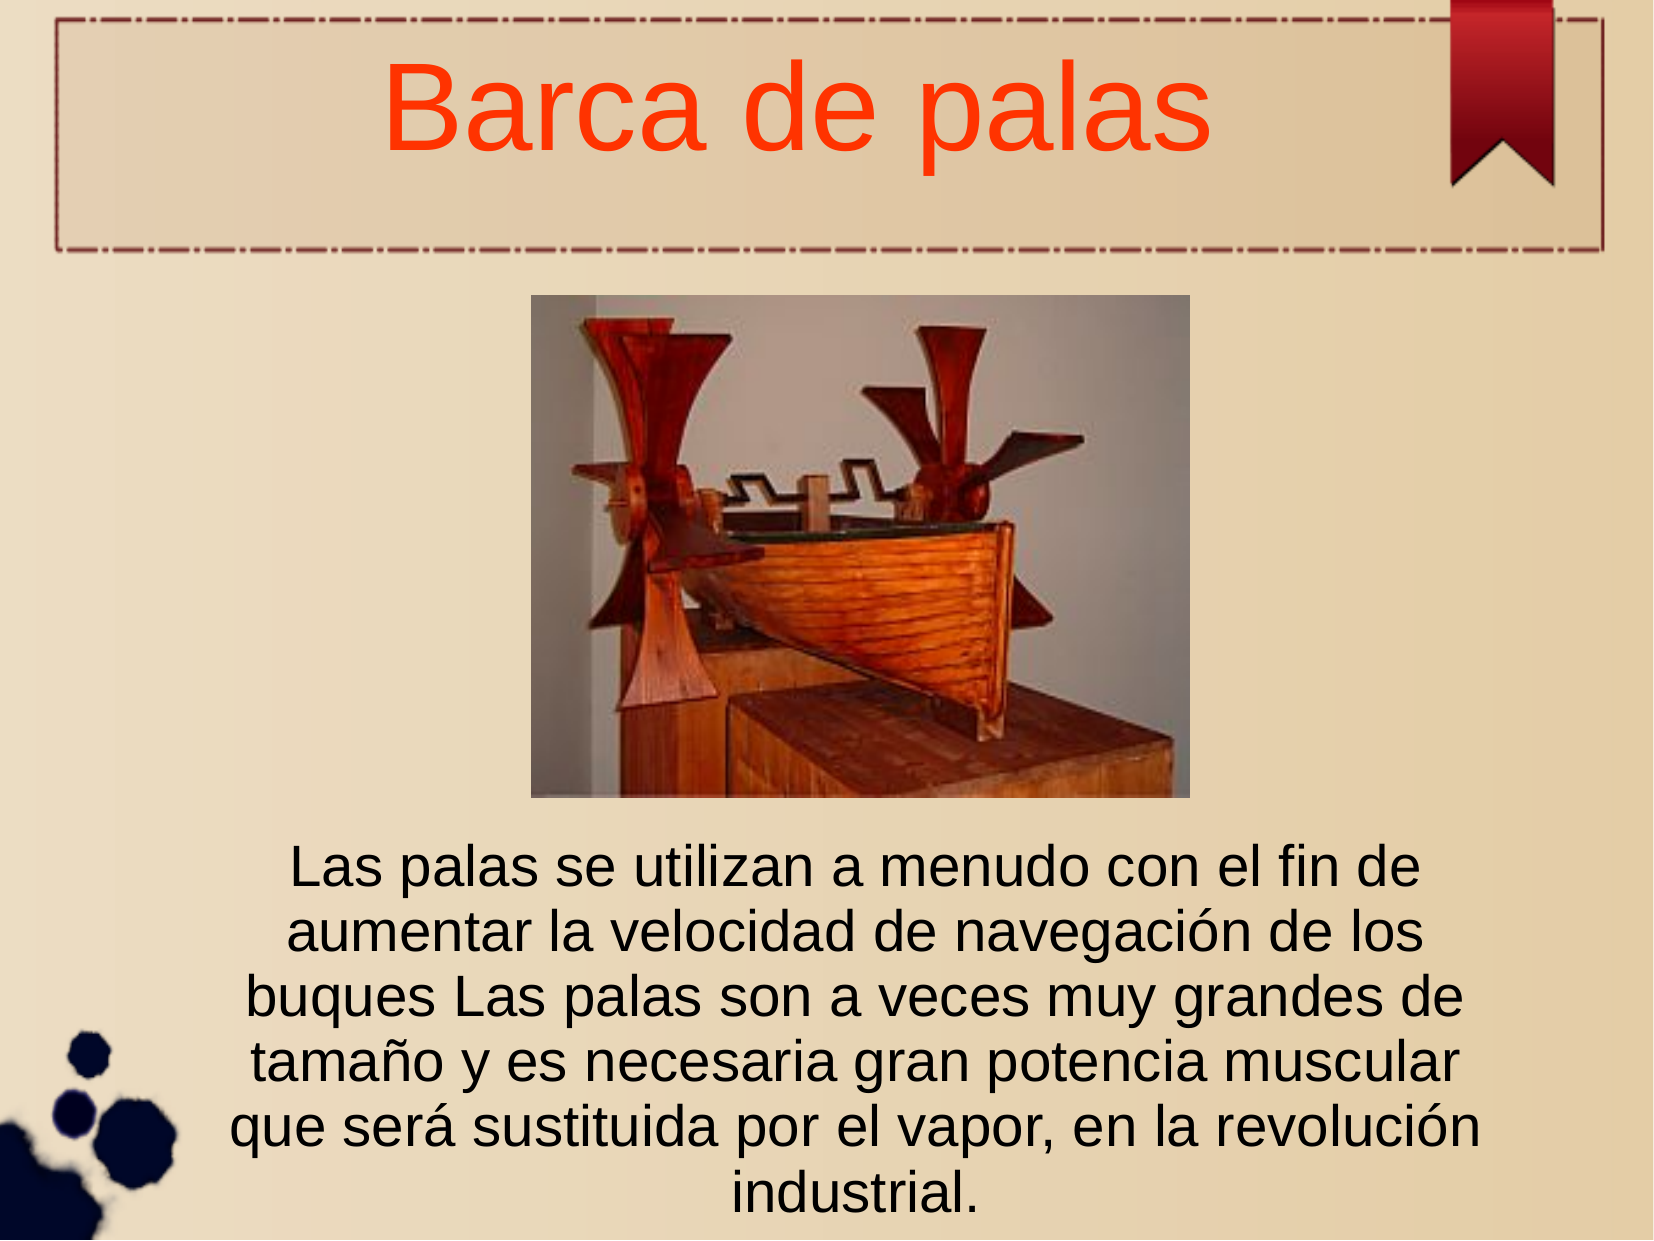

Barca de palas
Las palas se utilizan a menudo con el fin de aumentar la velocidad de navegación de los buques Las palas son a veces muy grandes de tamaño y es necesaria gran potencia muscular que será sustituida por el vapor, en la revolución industrial.